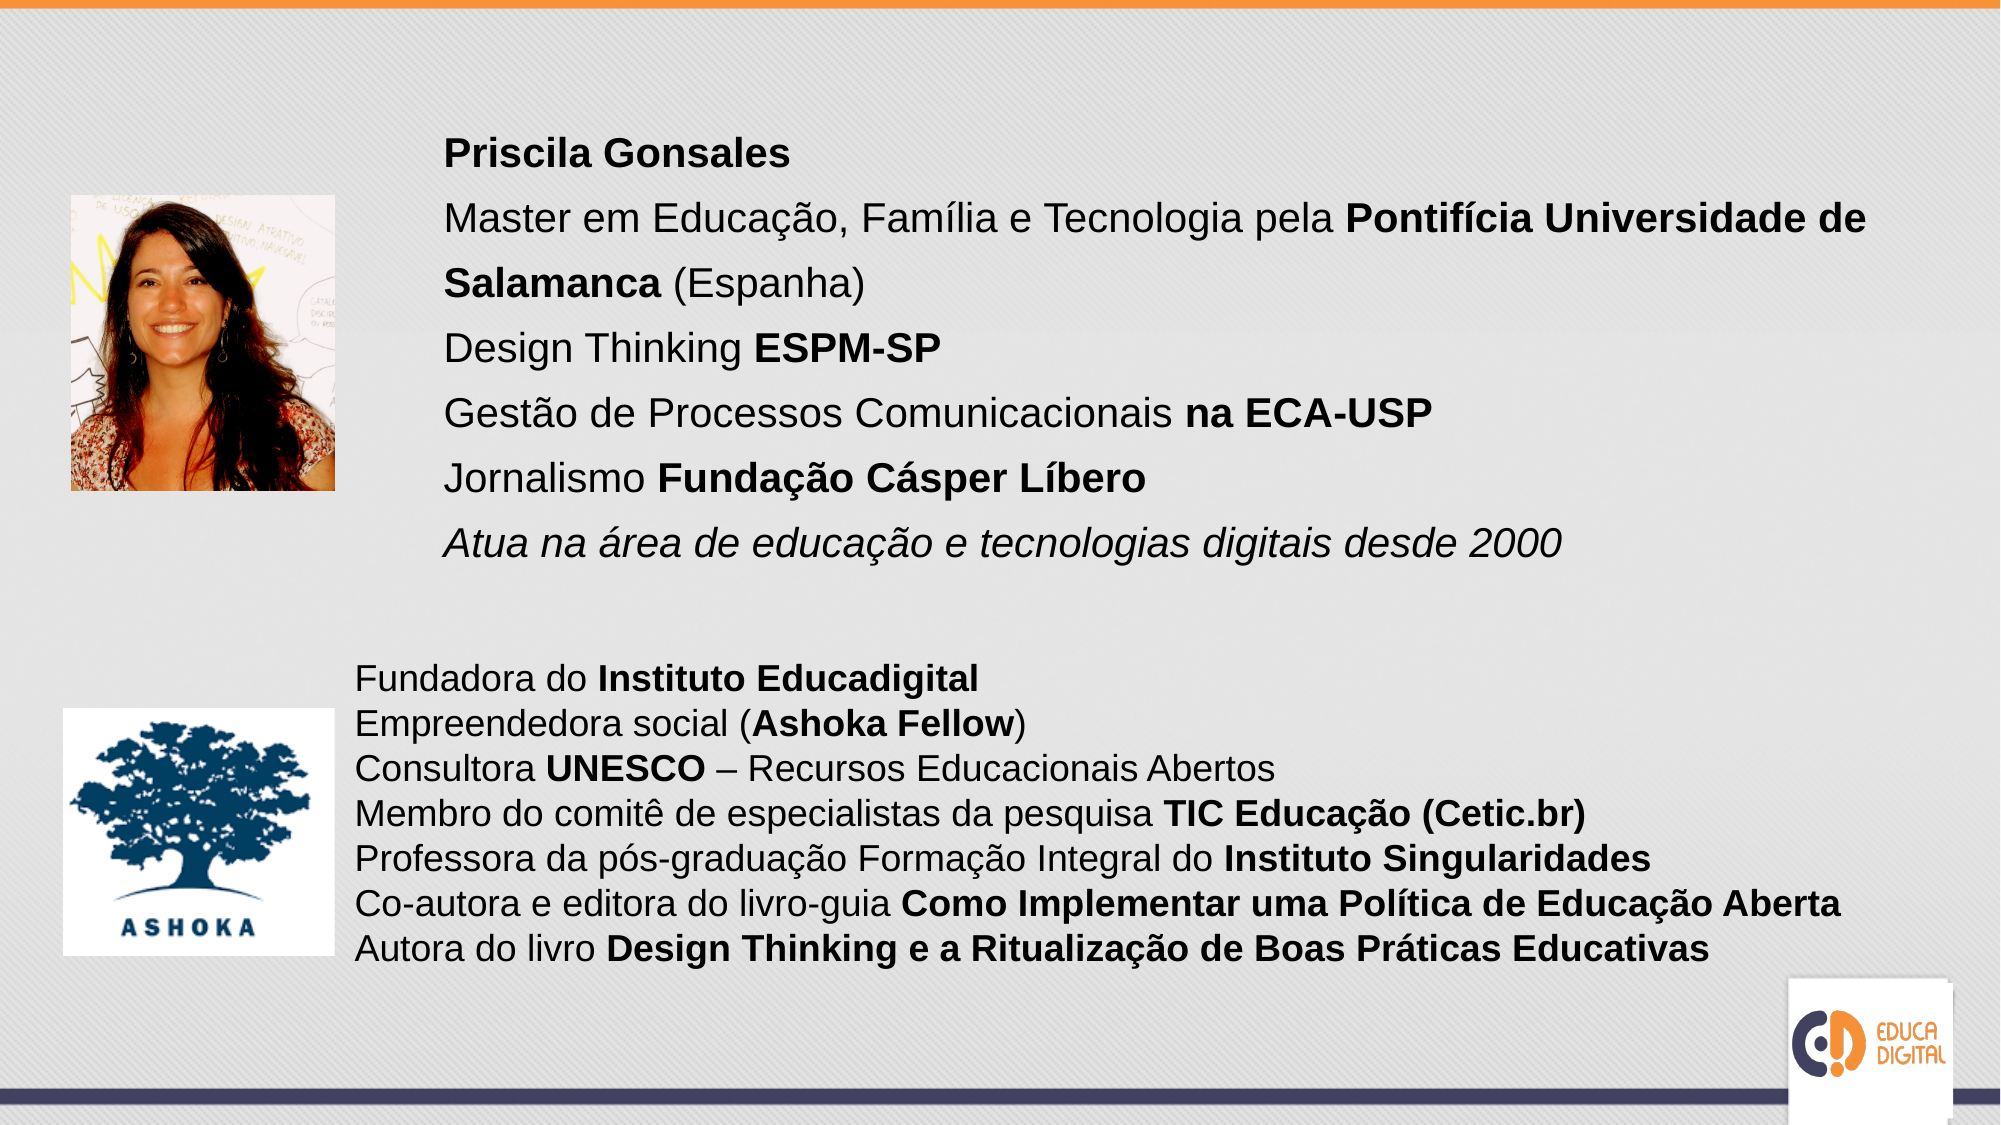

Priscila Gonsales
Master em Educação, Família e Tecnologia pela Pontifícia Universidade de Salamanca (Espanha)
Design Thinking ESPM-SP
Gestão de Processos Comunicacionais na ECA-USP
Jornalismo Fundação Cásper Líbero
Atua na área de educação e tecnologias digitais desde 2000
Fundadora do Instituto Educadigital
Empreendedora social (Ashoka Fellow)
Consultora UNESCO – Recursos Educacionais Abertos
Membro do comitê de especialistas da pesquisa TIC Educação (Cetic.br)
Professora da pós-graduação Formação Integral do Instituto Singularidades
Co-autora e editora do livro-guia Como Implementar uma Política de Educação Aberta
Autora do livro Design Thinking e a Ritualização de Boas Práticas Educativas